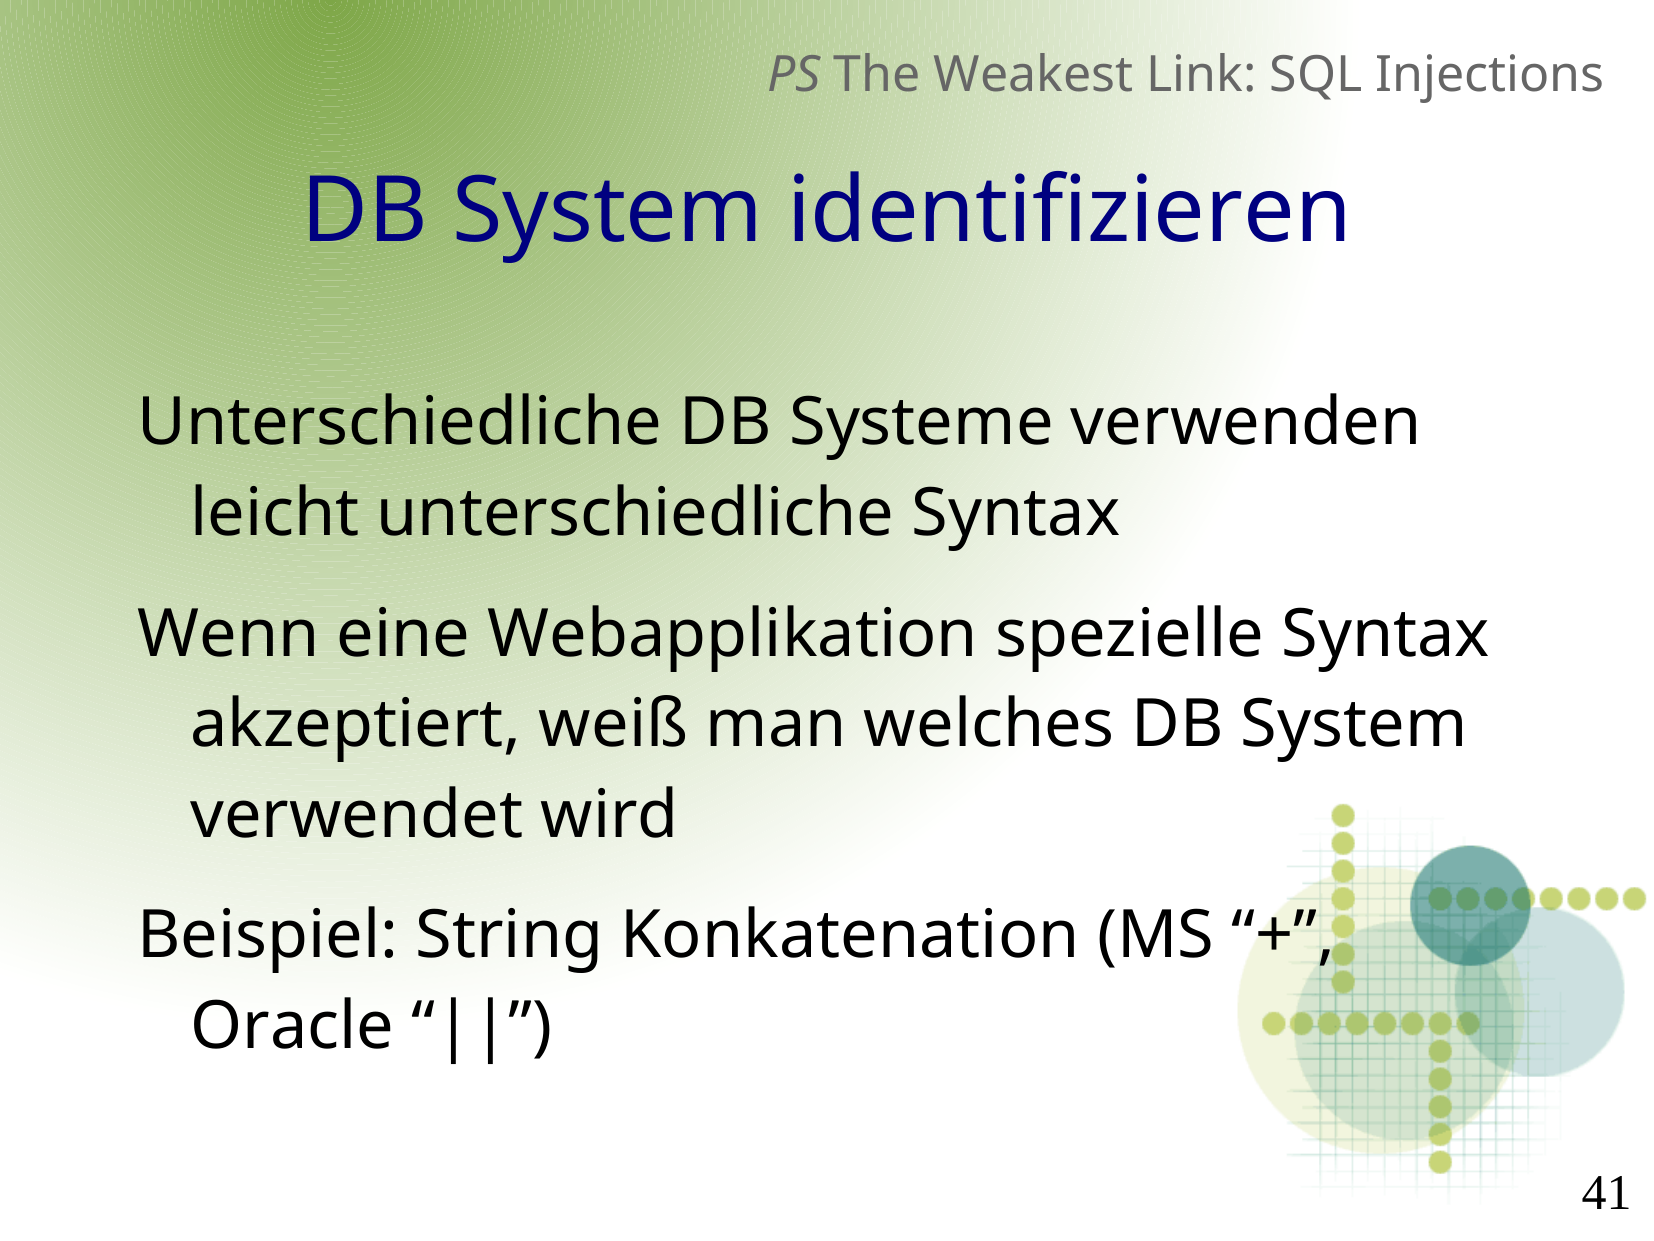

# DB System identifizieren
Unterschiedliche DB Systeme verwenden leicht unterschiedliche Syntax
Wenn eine Webapplikation spezielle Syntax akzeptiert, weiß man welches DB System verwendet wird
Beispiel: String Konkatenation (MS “+”, Oracle “||”)